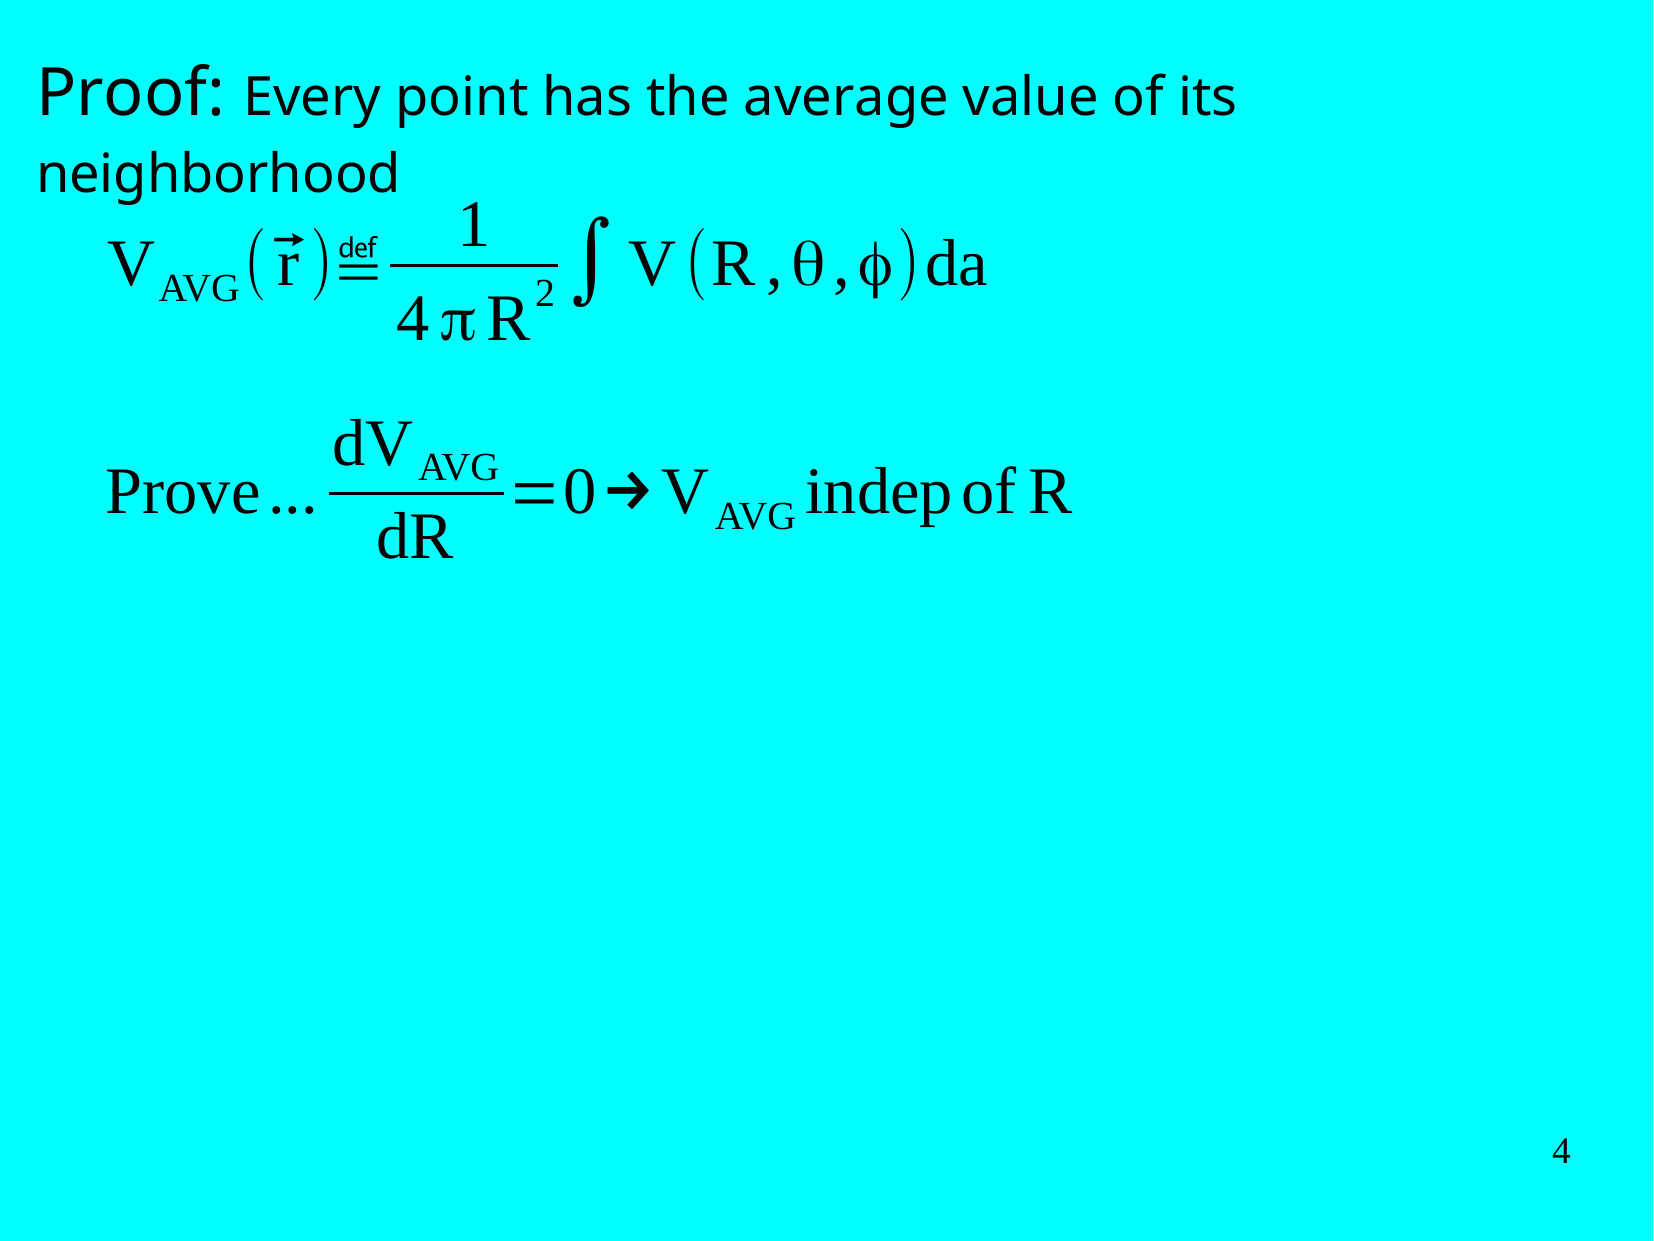

Proof: Every point has the average value of its neighborhood
4